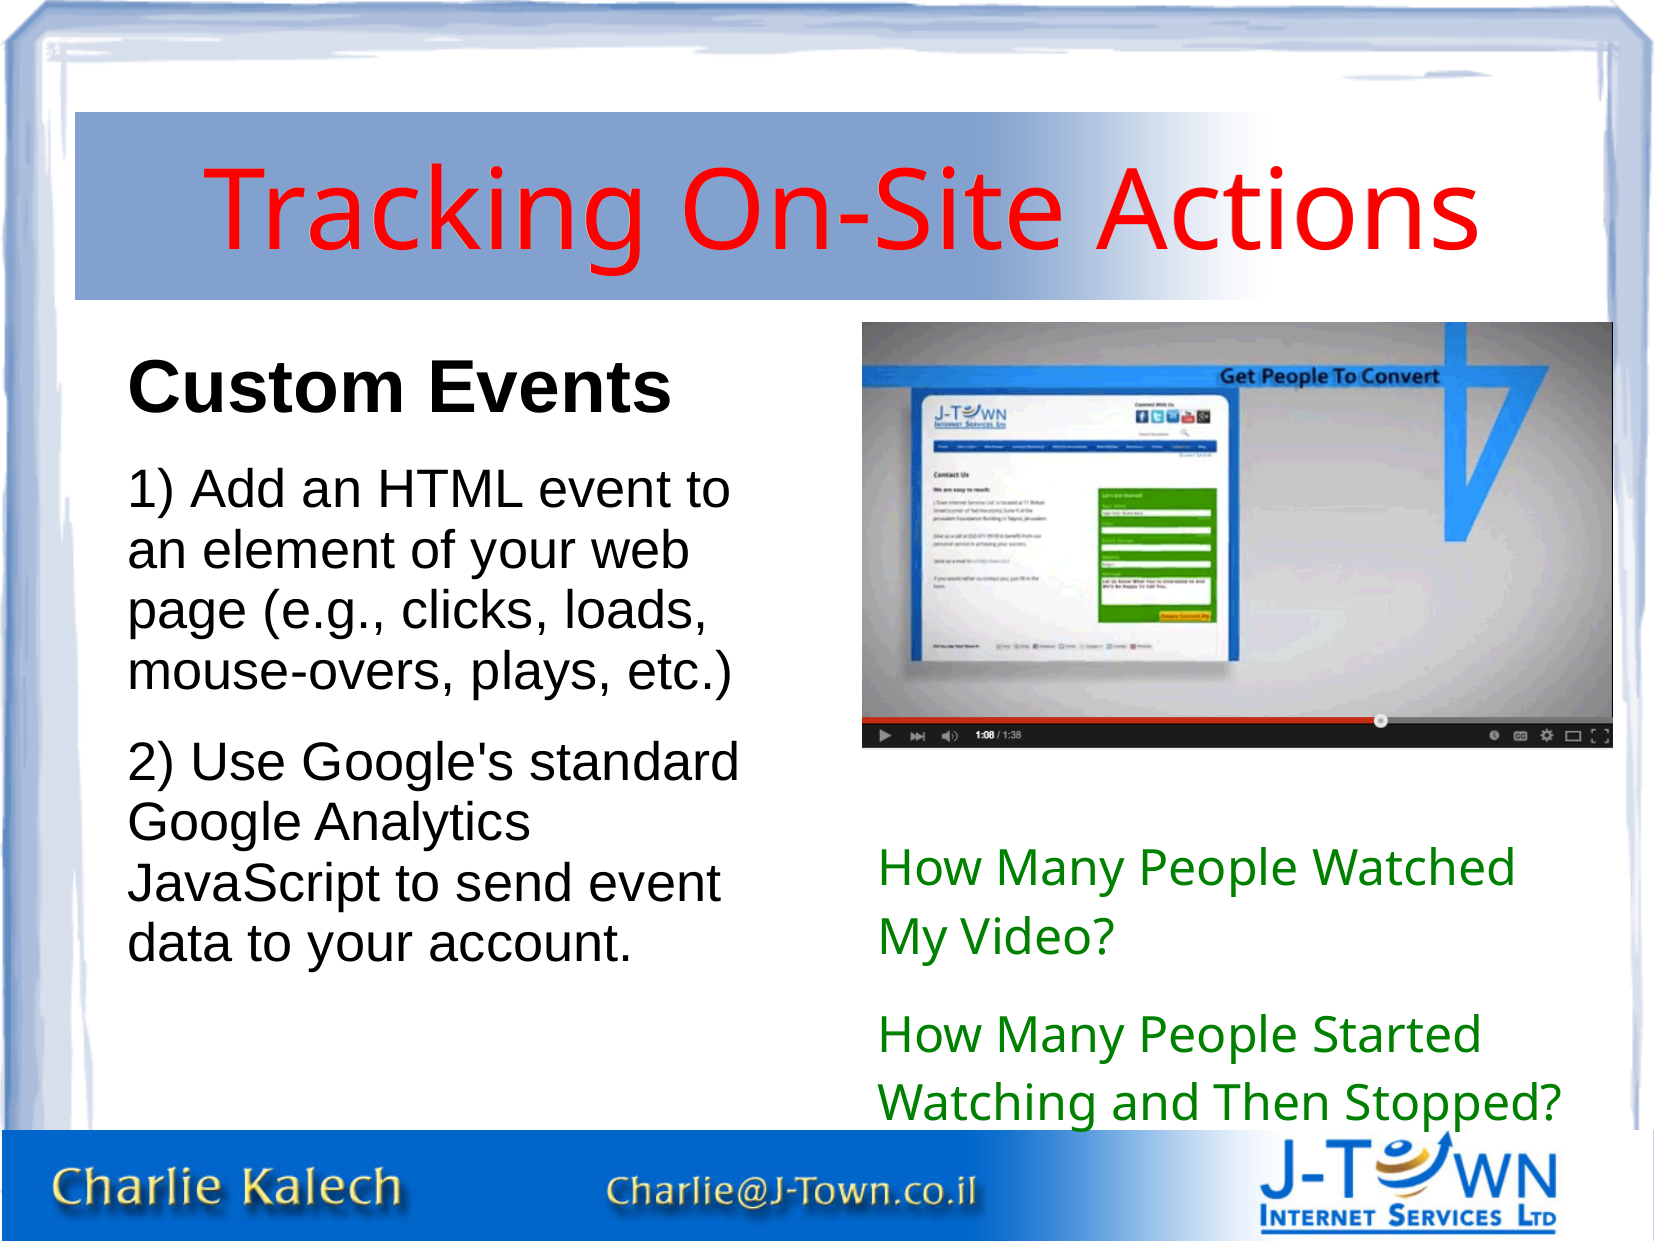

Tracking On-Site Actions
Custom Events
 Add an HTML event to an element of your web page (e.g., clicks, loads, mouse-overs, plays, etc.)
 Use Google's standard Google Analytics JavaScript to send event data to your account.
How Many People Watched My Video?
How Many People Started Watching and Then Stopped?